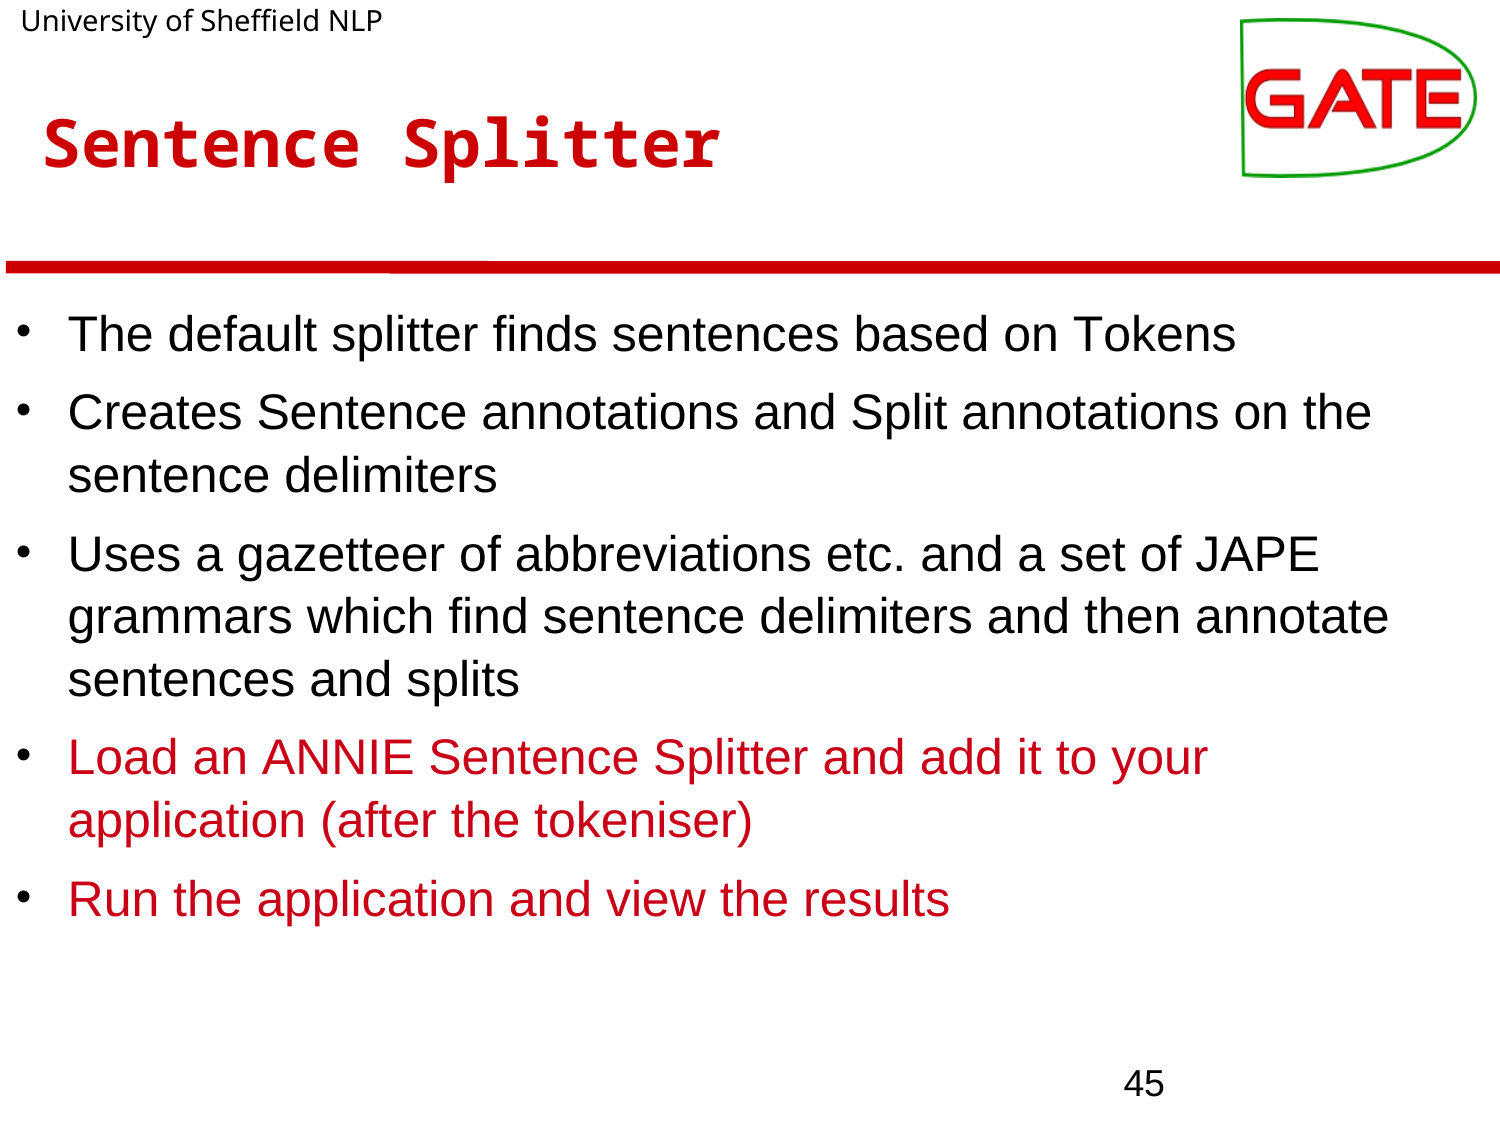

# Sentence Splitter
The default splitter finds sentences based on Tokens
Creates Sentence annotations and Split annotations on the sentence delimiters
Uses a gazetteer of abbreviations etc. and a set of JAPE grammars which find sentence delimiters and then annotate sentences and splits
Load an ANNIE Sentence Splitter and add it to your application (after the tokeniser)
Run the application and view the results
45